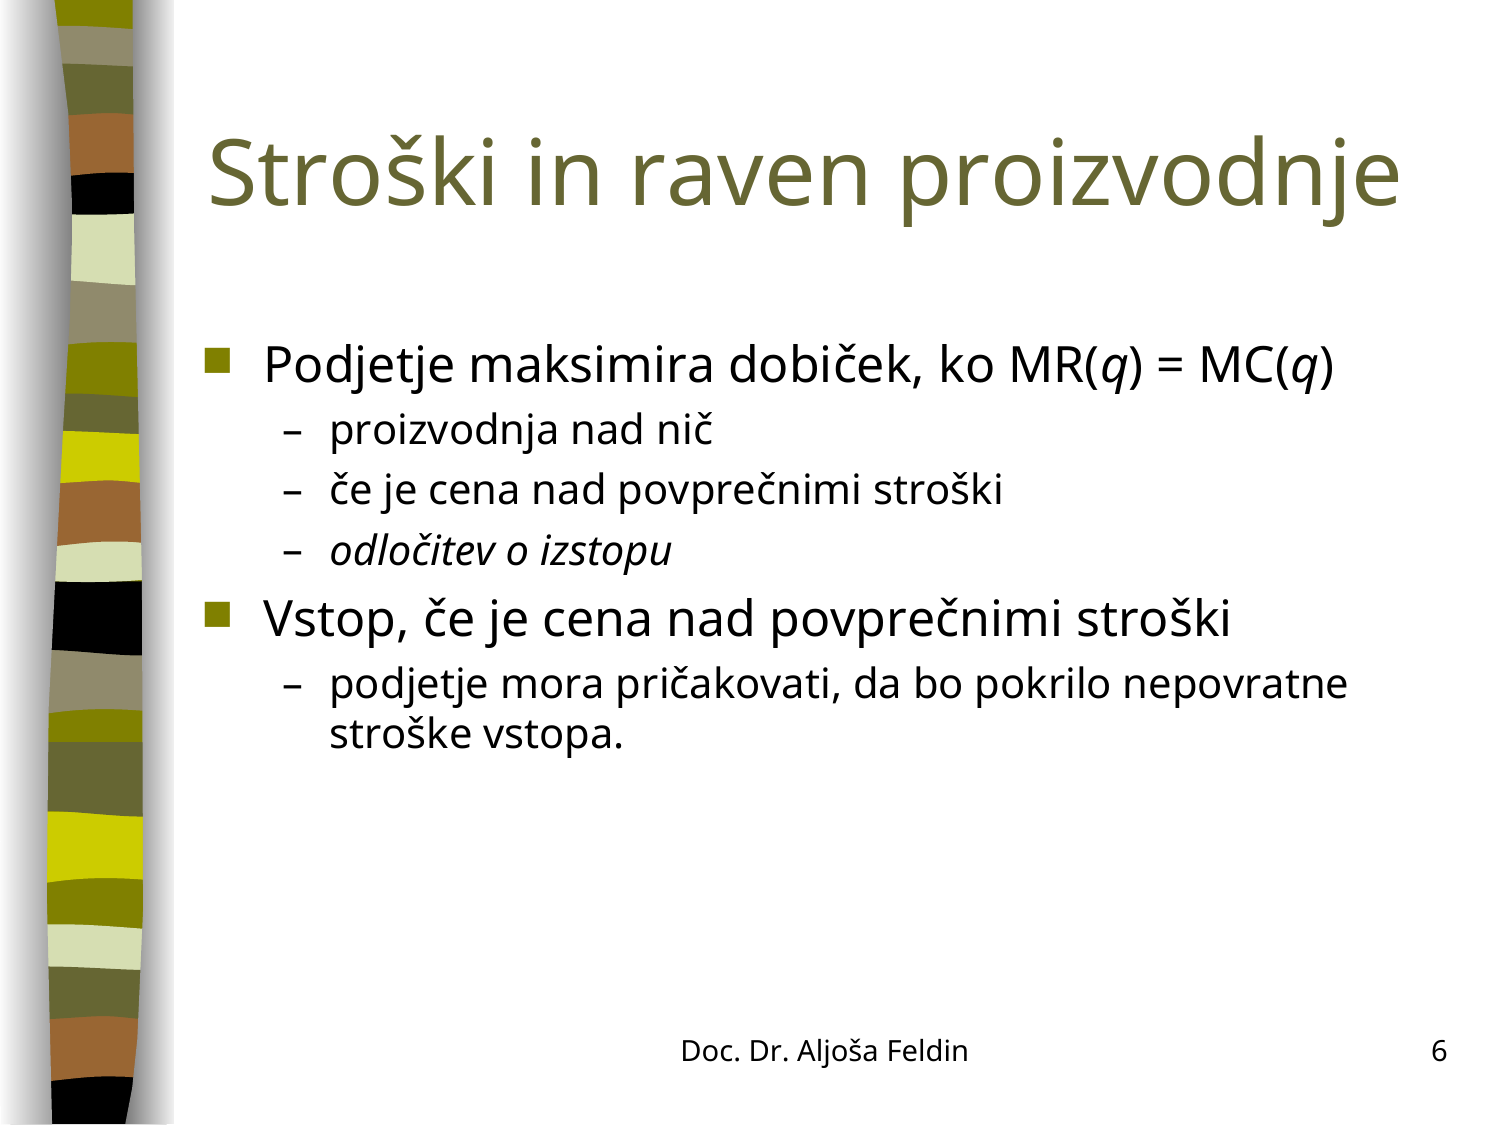

# Stroški in raven proizvodnje
Podjetje maksimira dobiček, ko MR(q) = MC(q)
proizvodnja nad nič
če je cena nad povprečnimi stroški
odločitev o izstopu
Vstop, če je cena nad povprečnimi stroški
podjetje mora pričakovati, da bo pokrilo nepovratne stroške vstopa.
Doc. Dr. Aljoša Feldin